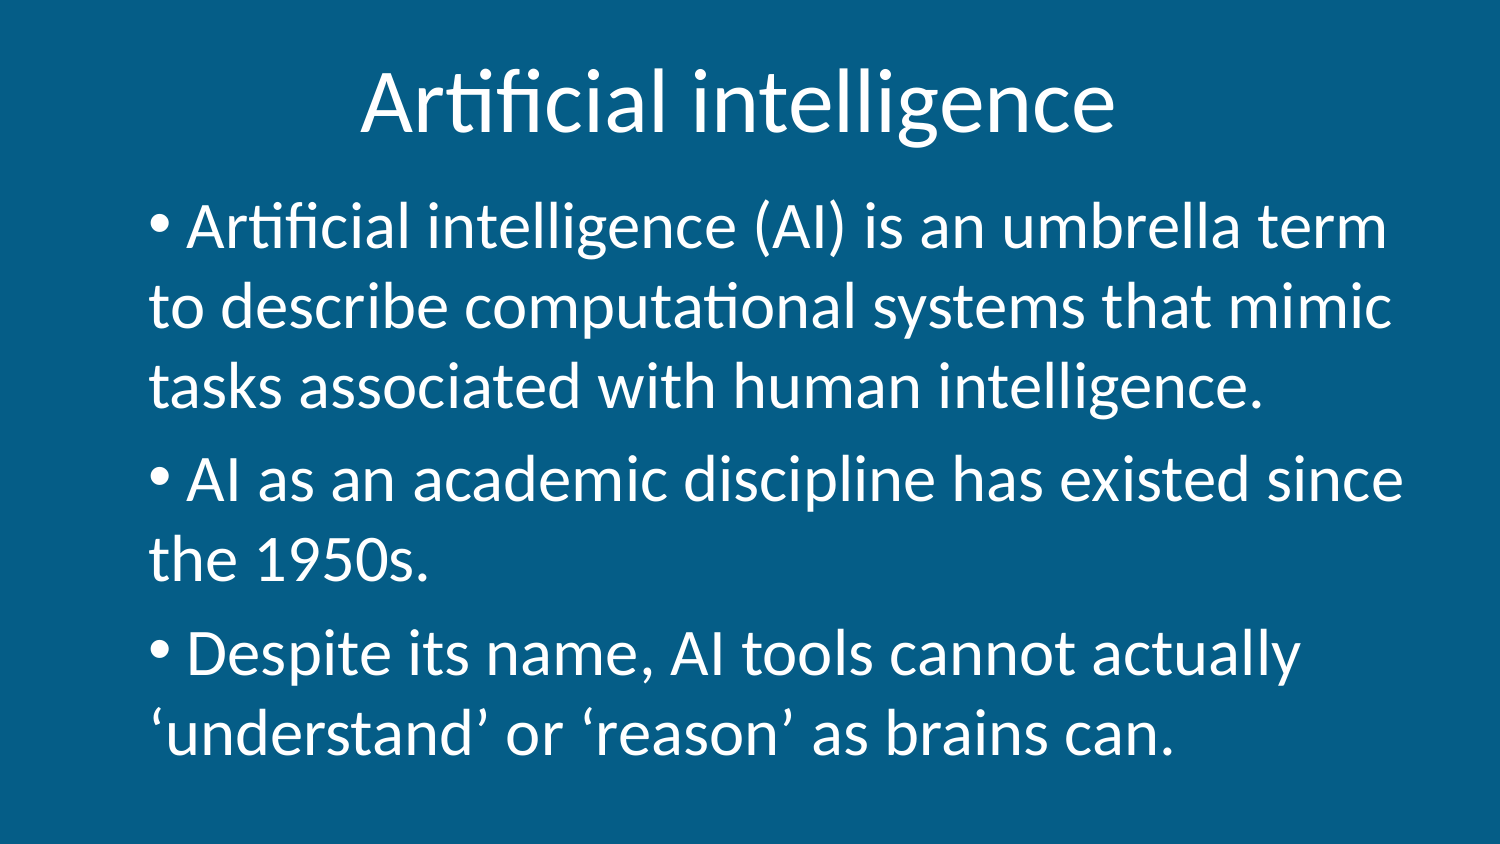

# Artificial intelligence
 Artificial intelligence (AI) is an umbrella term to describe computational systems that mimic tasks associated with human intelligence.
 AI as an academic discipline has existed since the 1950s.
 Despite its name, AI tools cannot actually ‘understand’ or ‘reason’ as brains can.